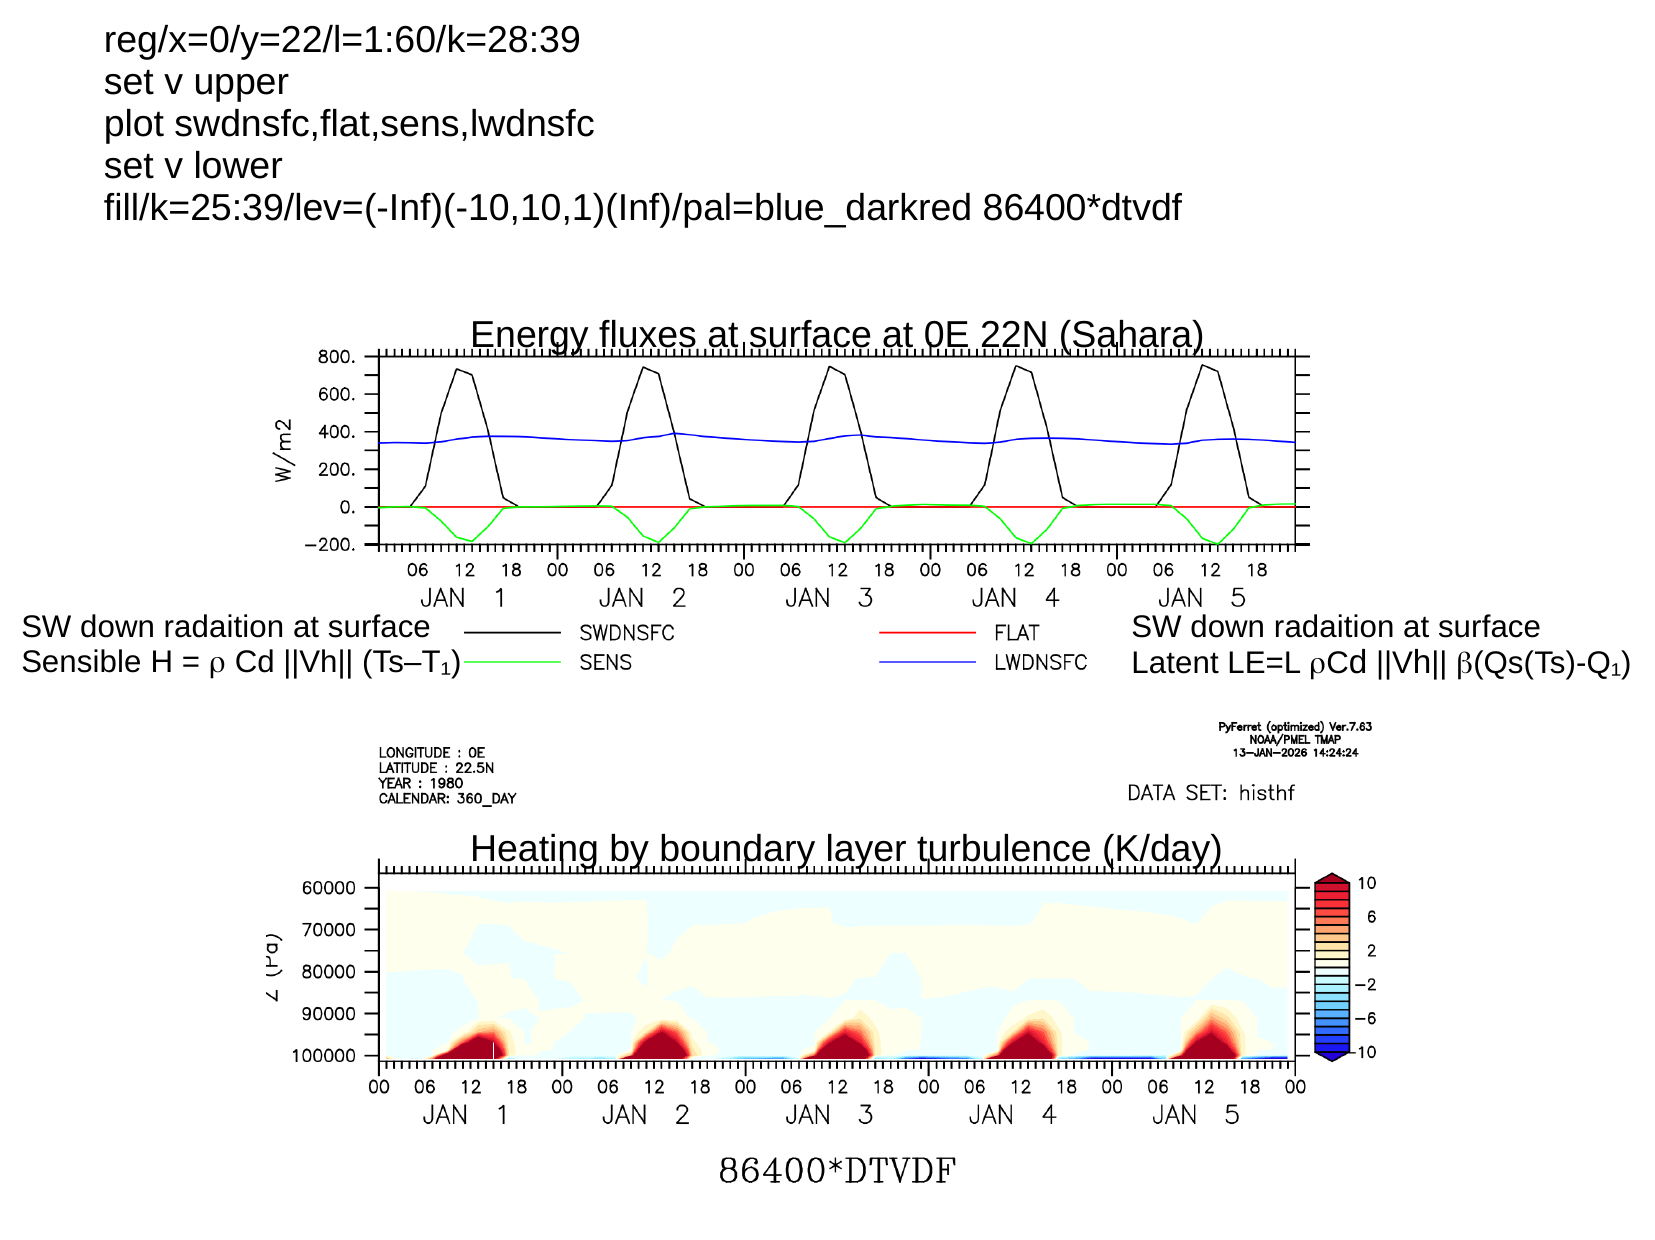

reg/x=0/y=22/l=1:60/k=28:39
set v upper
plot swdnsfc,flat,sens,lwdnsfc
set v lower
fill/k=25:39/lev=(-Inf)(-10,10,1)(Inf)/pal=blue_darkred 86400*dtvdf
Energy fluxes at surface at 0E 22N (Sahara)
SW down radaition at surface
Sensible H = r Cd ||Vh|| (Ts–T₁)
SW down radaition at surface
Latent LE=L rCd ||Vh|| b(Qs(Ts)-Q₁)
Heating by boundary layer turbulence (K/day)